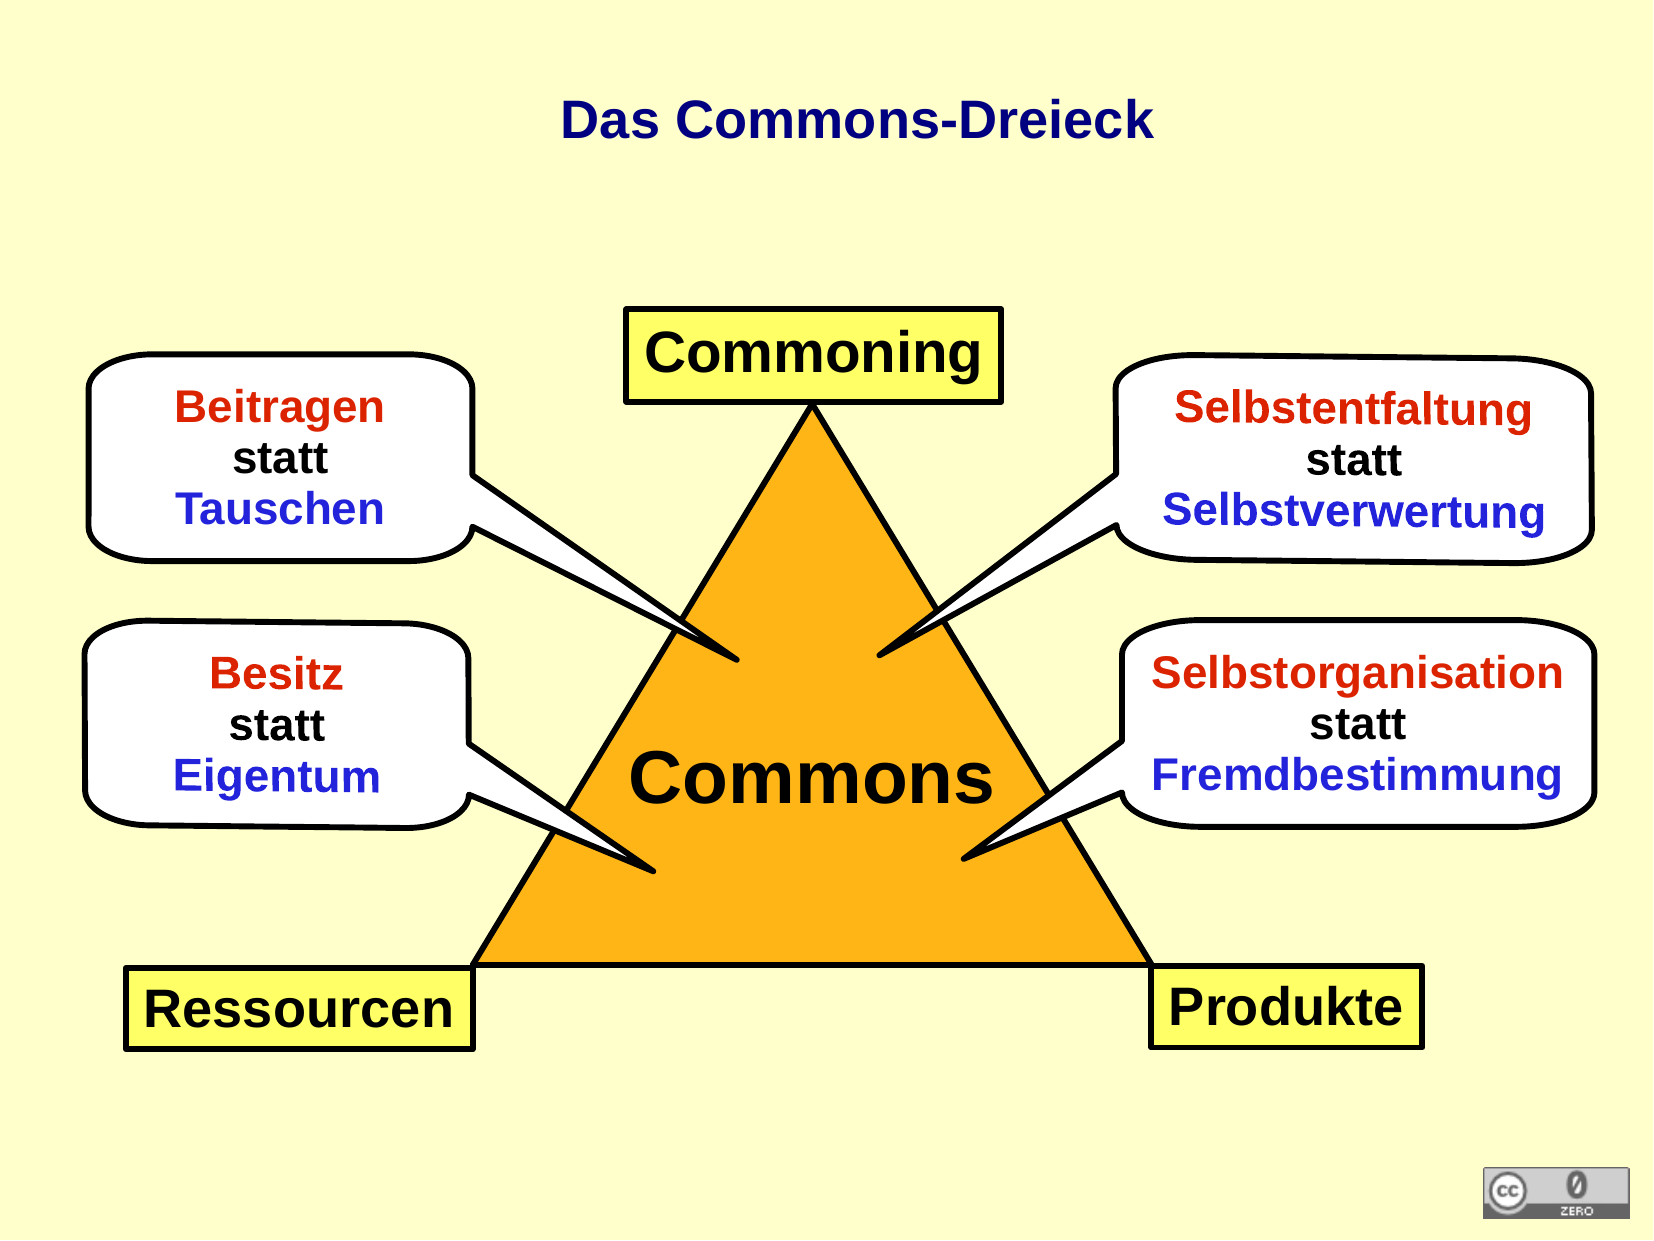

# Das Commons-Dreieck
Commoning
Beitragen
statt
Tauschen
Selbstentfaltung
statt
Selbstverwertung
Commons
Selbstorganisation
statt
Fremdbestimmung
Besitz
statt
Eigentum
Produkte
Ressourcen